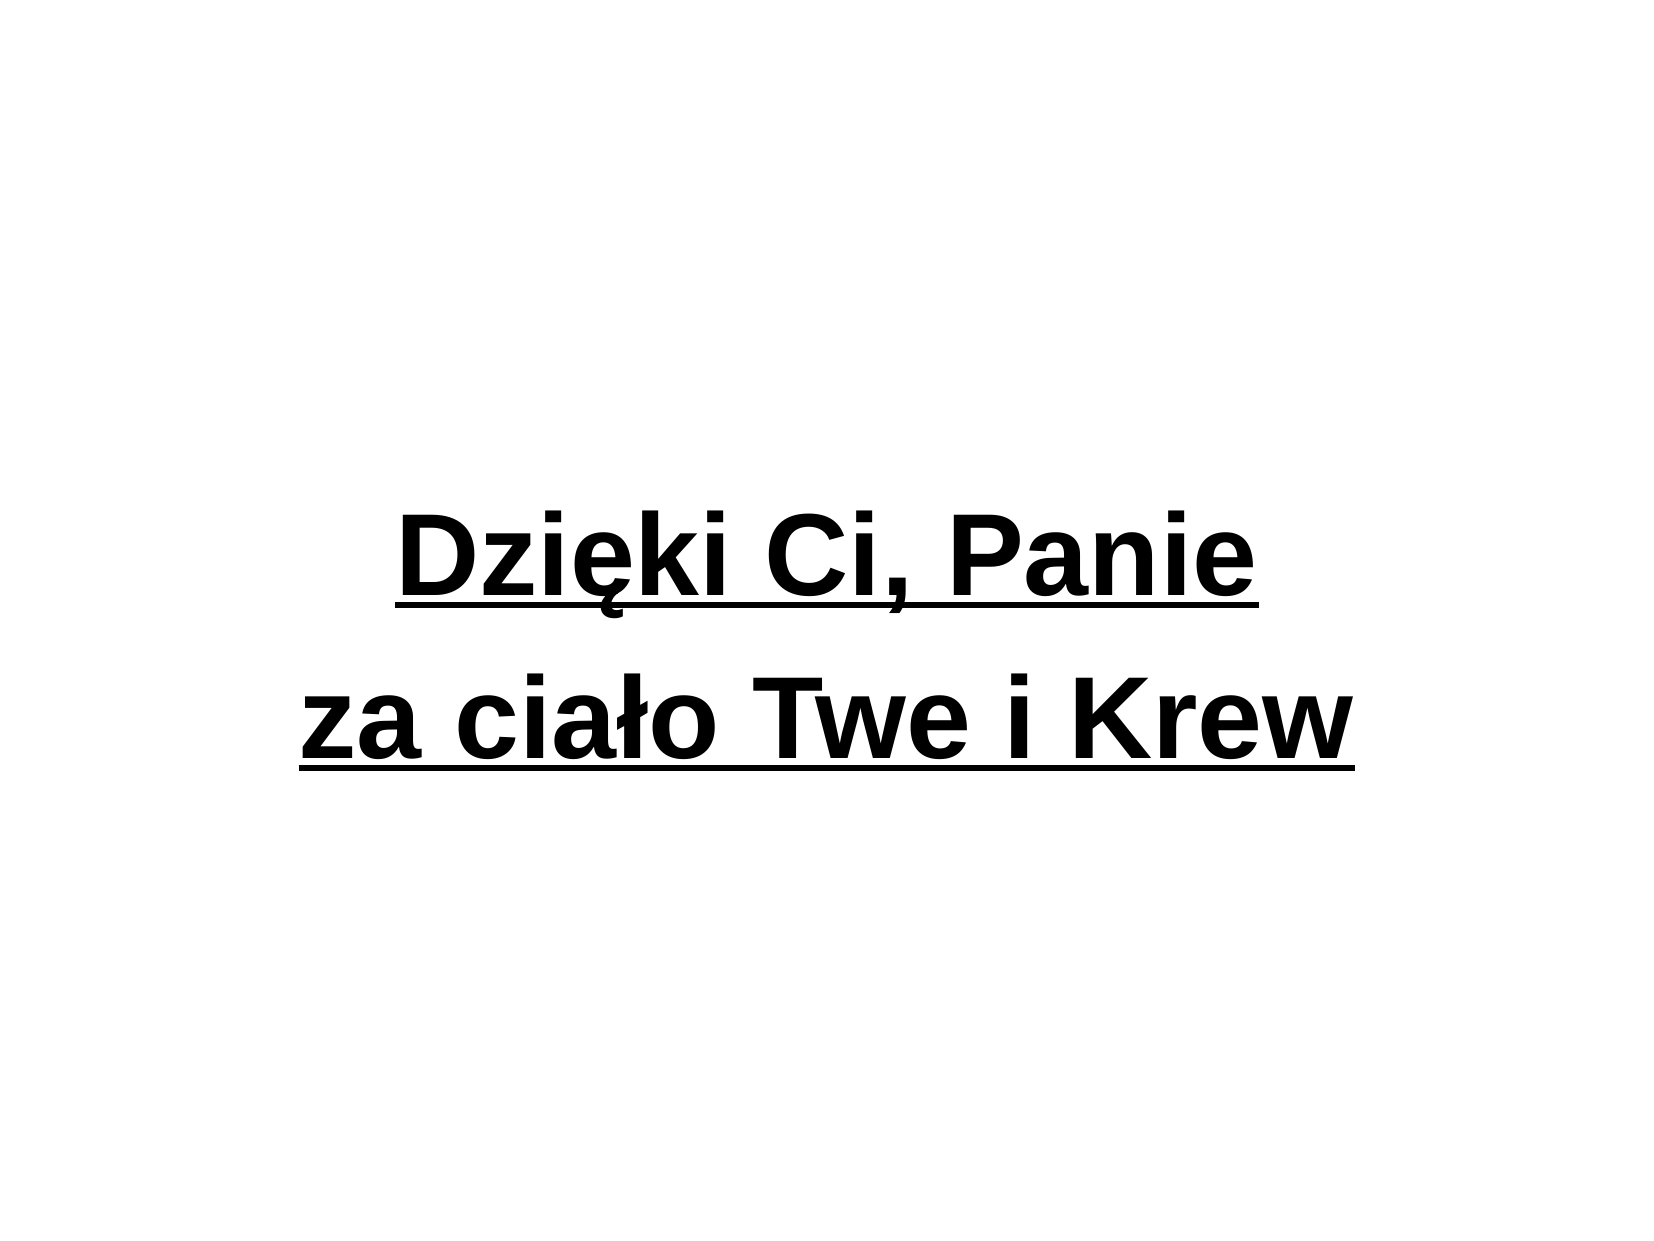

# Dzięki Ci, Panie
za ciało Twe i Krew